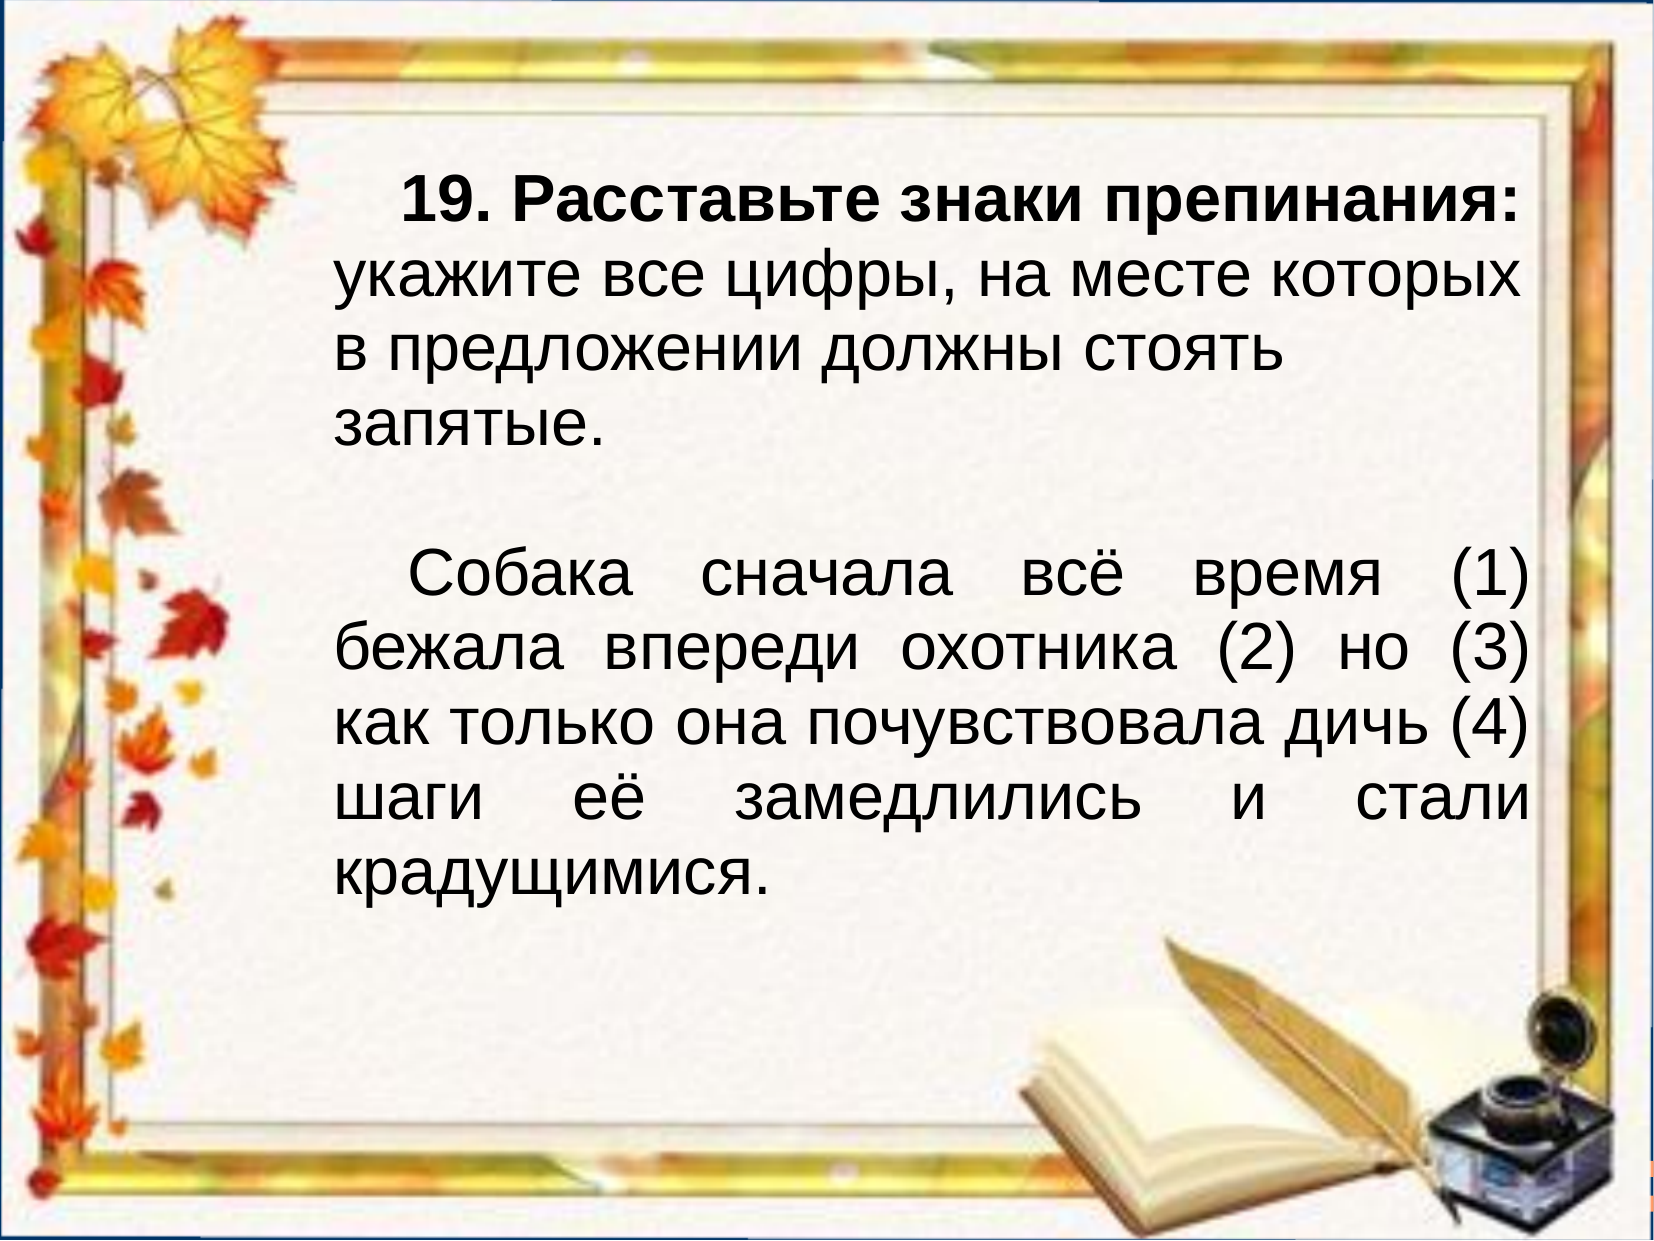

#
	19. Расставьте знаки препинания: укажите все цифры, на месте которых в предложении должны стоять запятые.
	Собака сначала всё время (1) бежала впереди охотника (2) но (3) как только она почувствовала дичь (4) шаги её замедлились и стали крадущимися.